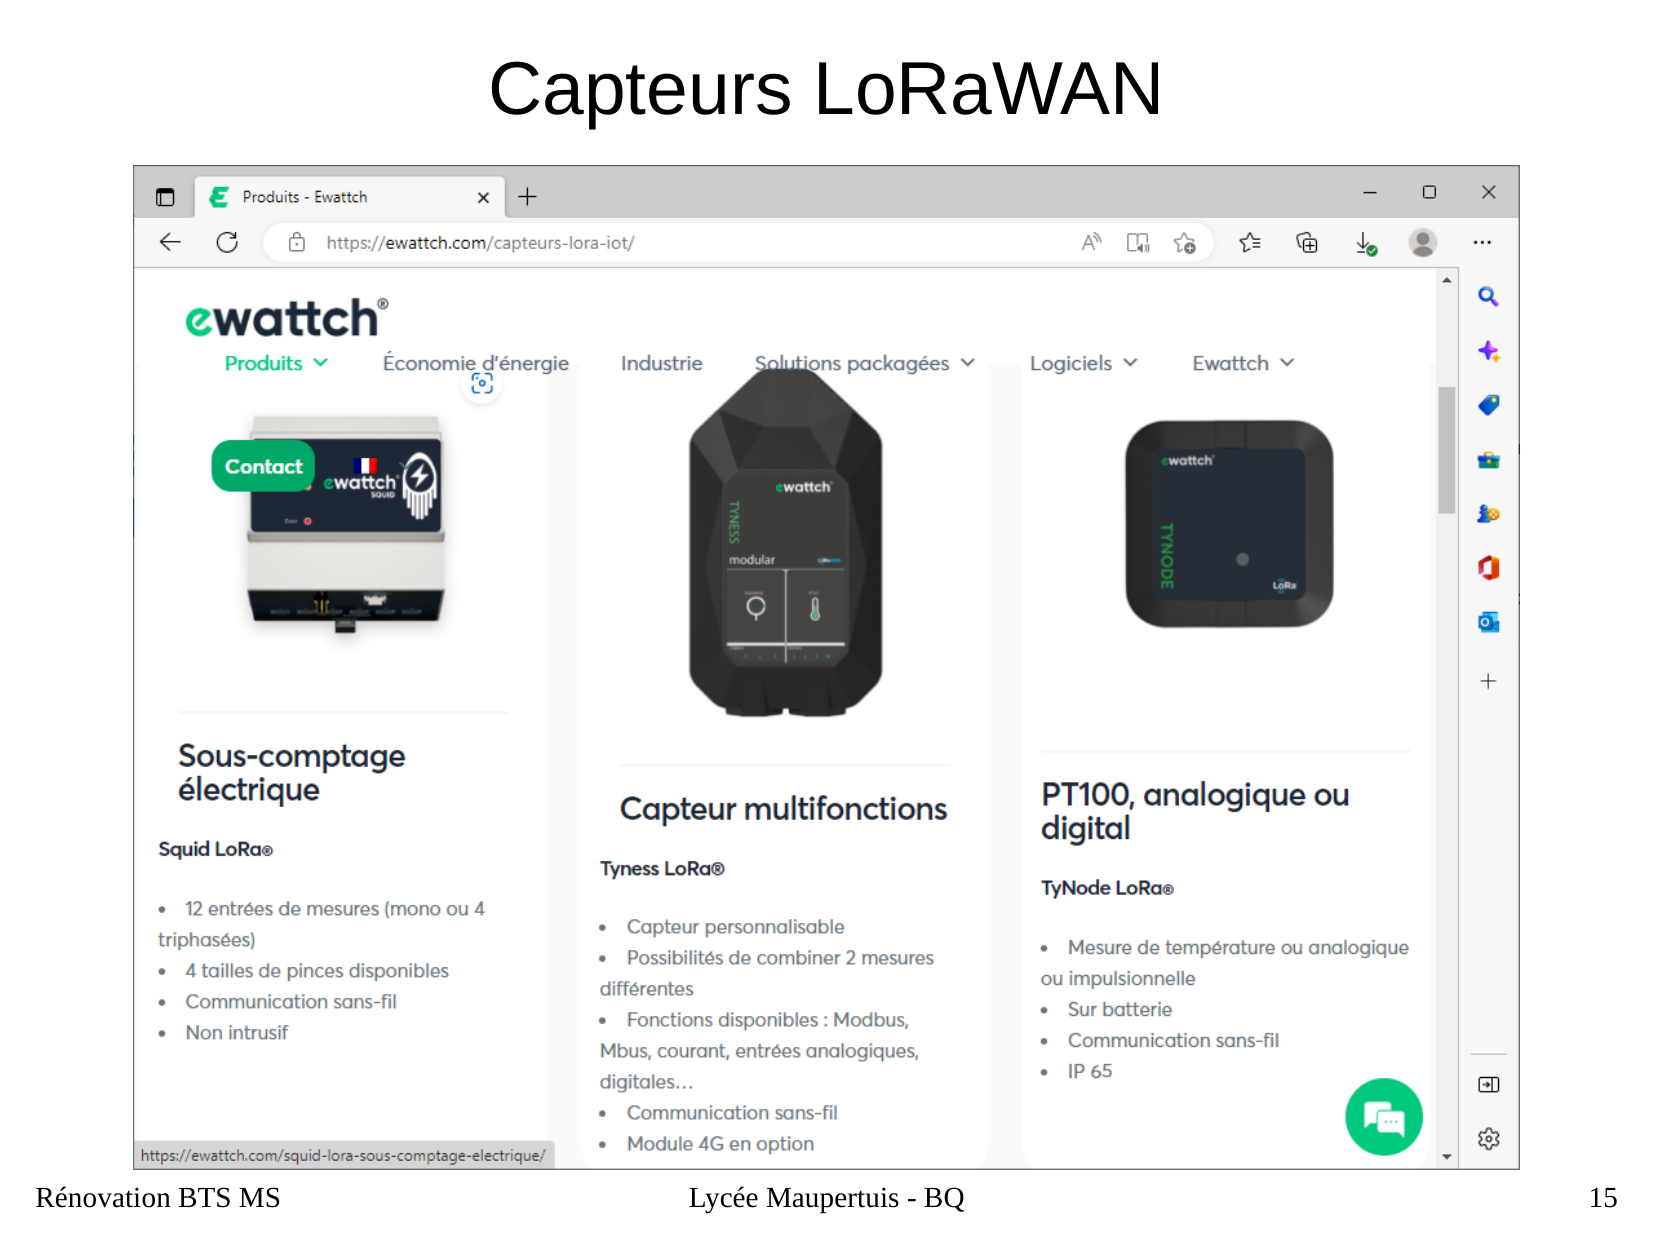

# Capteurs LoRaWAN
Rénovation BTS MS
Lycée Maupertuis - BQ
15